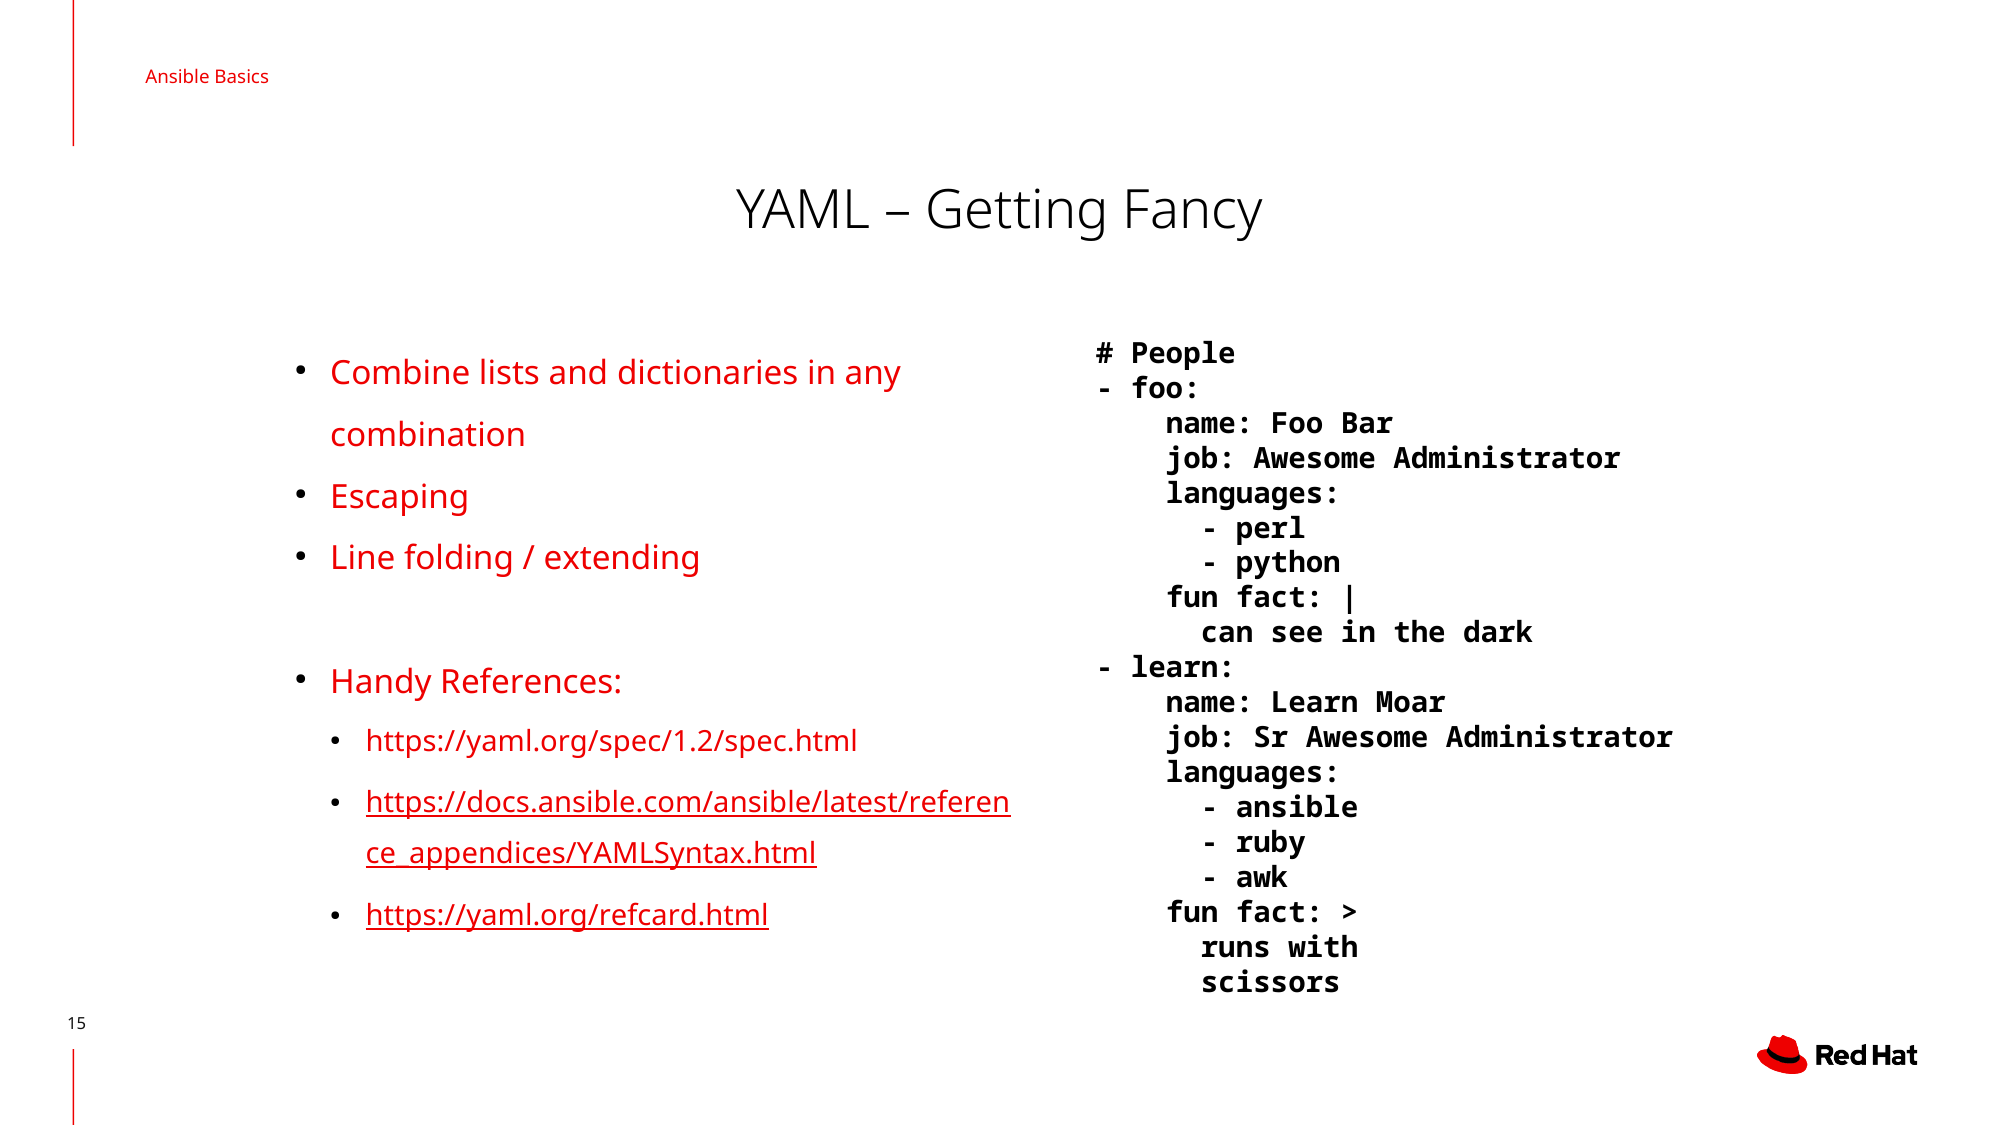

Ansible Basics
# YAML – Getting Fancy
# People
- foo:
 name: Foo Bar
 job: Awesome Administrator
 languages:
 - perl
 - python
 fun fact: |
 can see in the dark
- learn:
 name: Learn Moar
 job: Sr Awesome Administrator
 languages:
 - ansible
 - ruby
 - awk
 fun fact: >
 runs with
 scissors
Combine lists and dictionaries in any combination
Escaping
Line folding / extending
Handy References:
https://yaml.org/spec/1.2/spec.html
https://docs.ansible.com/ansible/latest/reference_appendices/YAMLSyntax.html
https://yaml.org/refcard.html
15